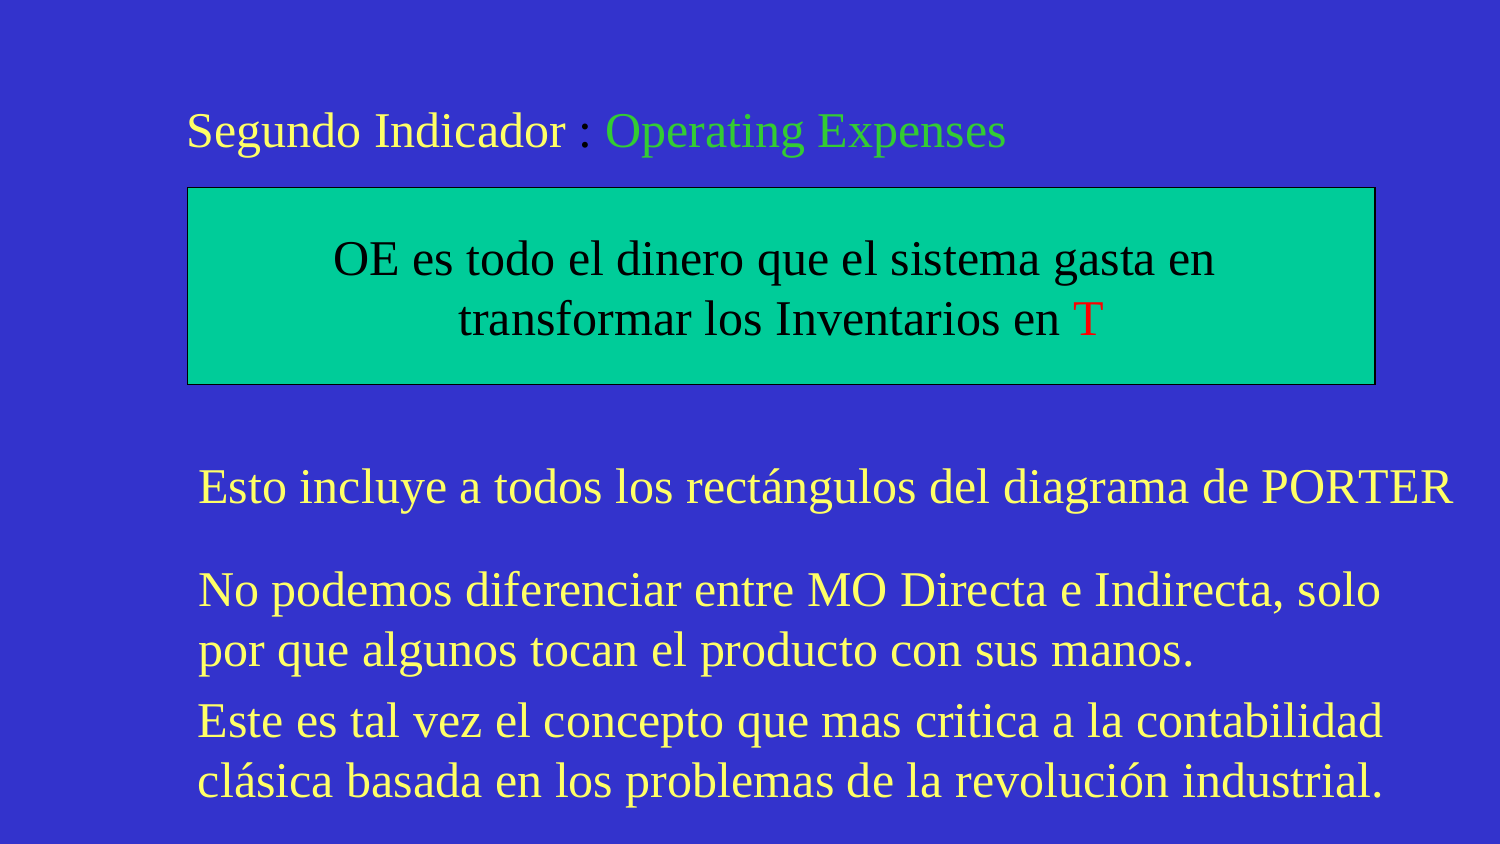

Segundo Indicador : Operating Expenses
OE es todo el dinero que el sistema gasta en
transformar los Inventarios en T
Esto incluye a todos los rectángulos del diagrama de PORTER
No podemos diferenciar entre MO Directa e Indirecta, solo
por que algunos tocan el producto con sus manos.
Este es tal vez el concepto que mas critica a la contabilidad
clásica basada en los problemas de la revolución industrial.